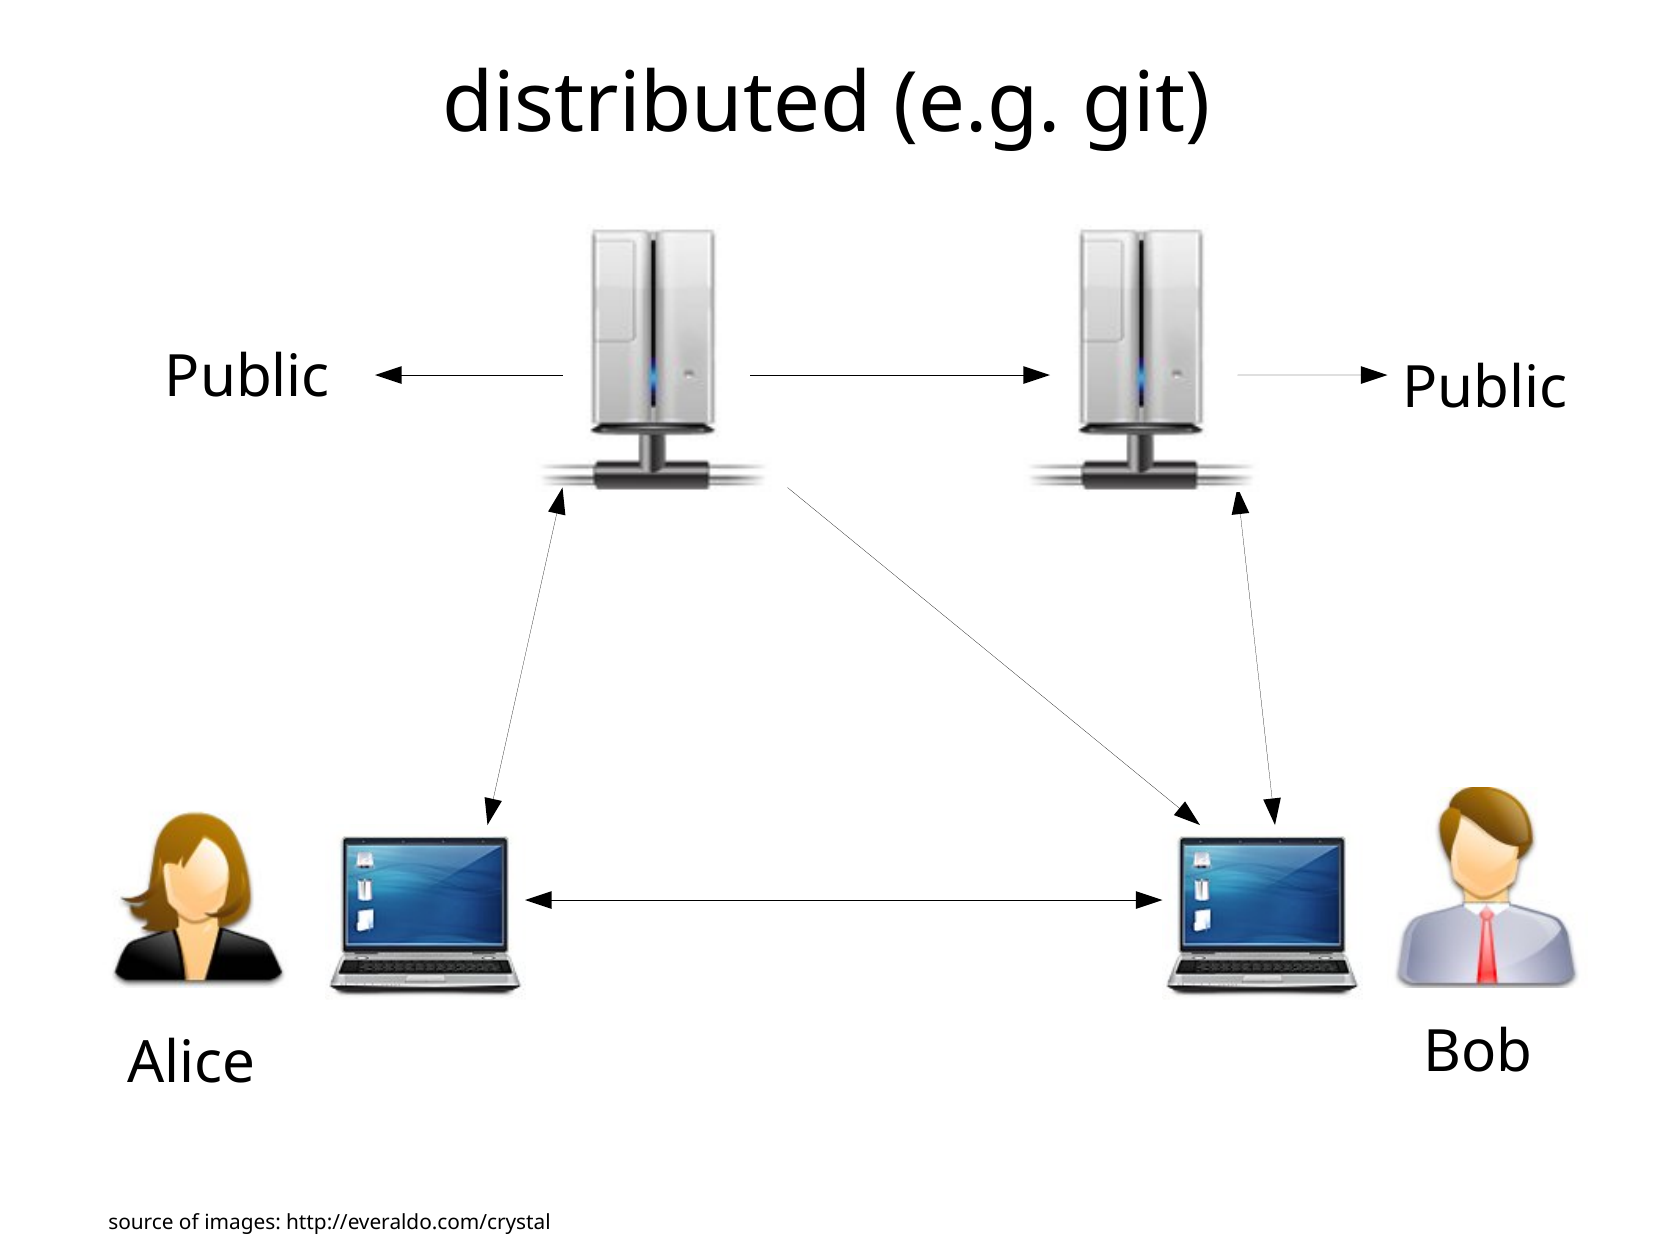

distributed (e.g. git)
Public
Public
Bob
Alice
source of images: http://everaldo.com/crystal